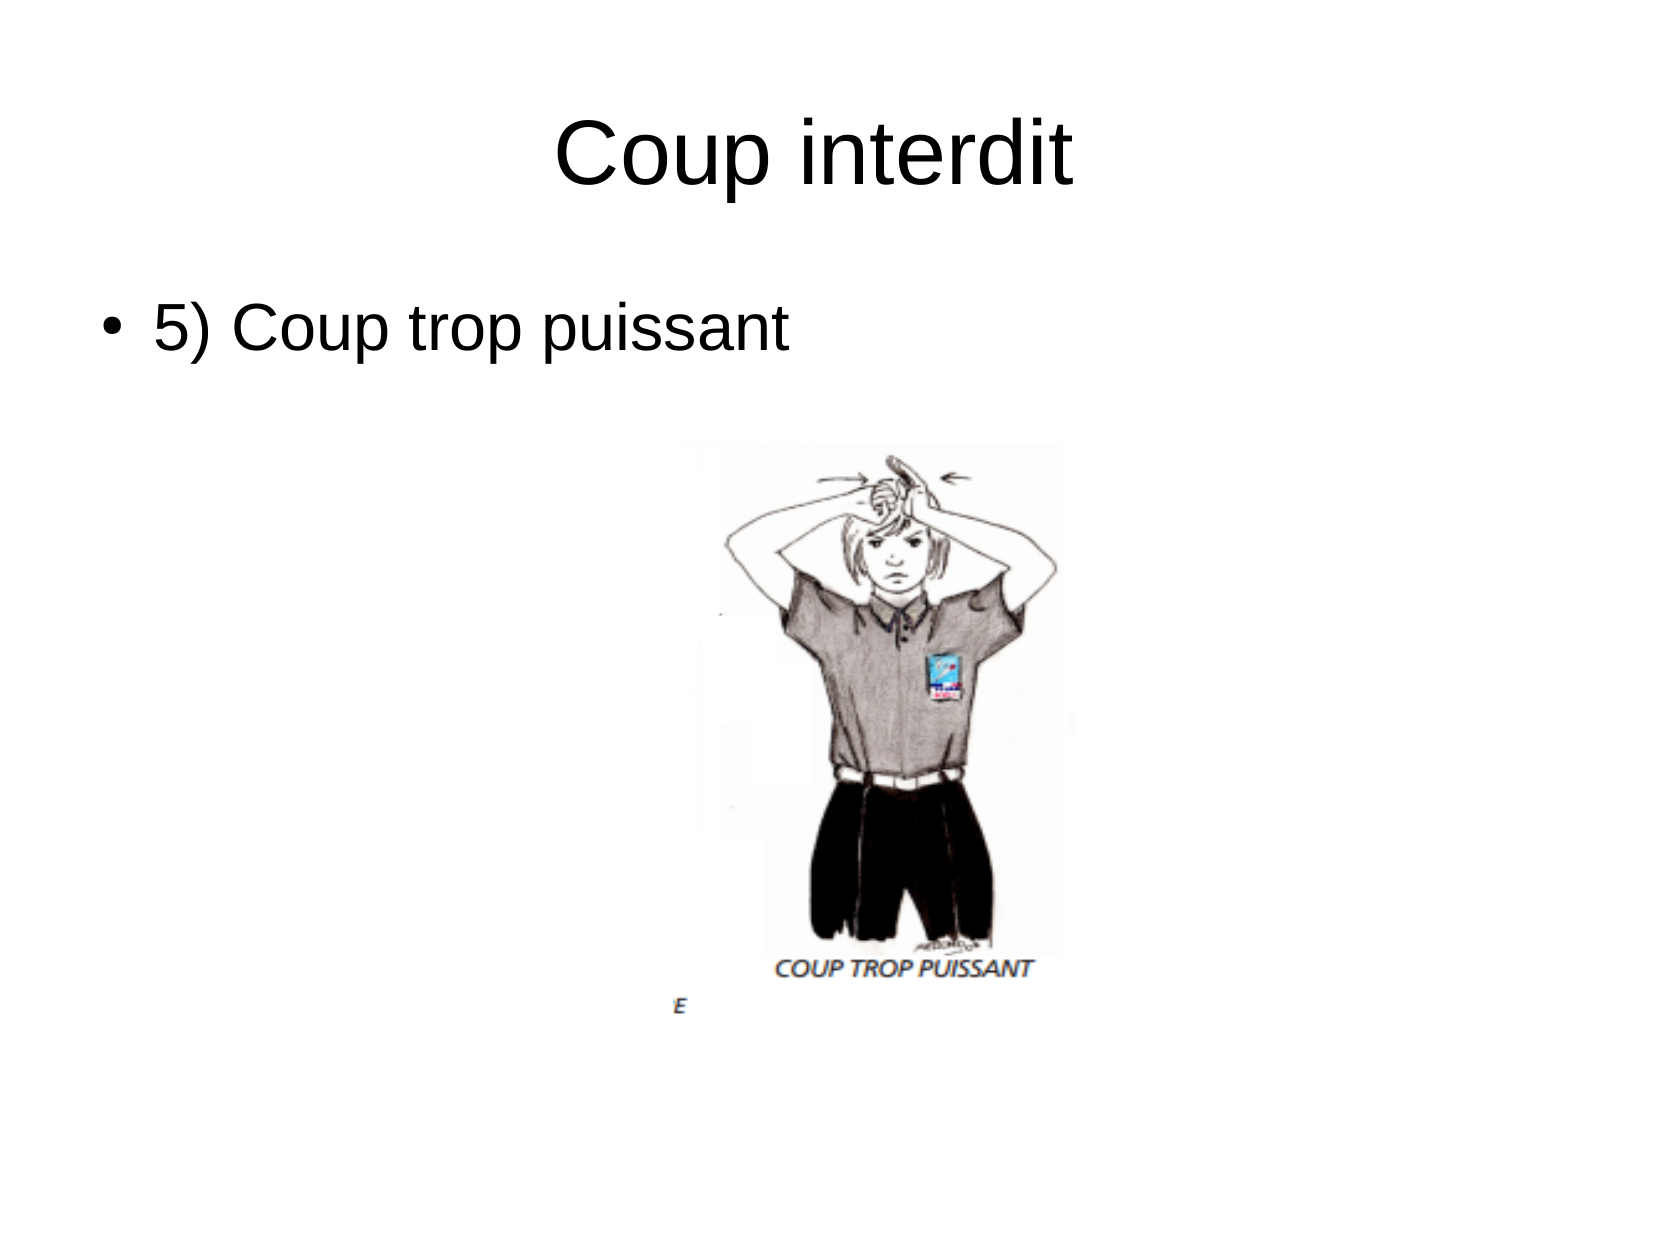

# Coup interdit
5) Coup trop puissant